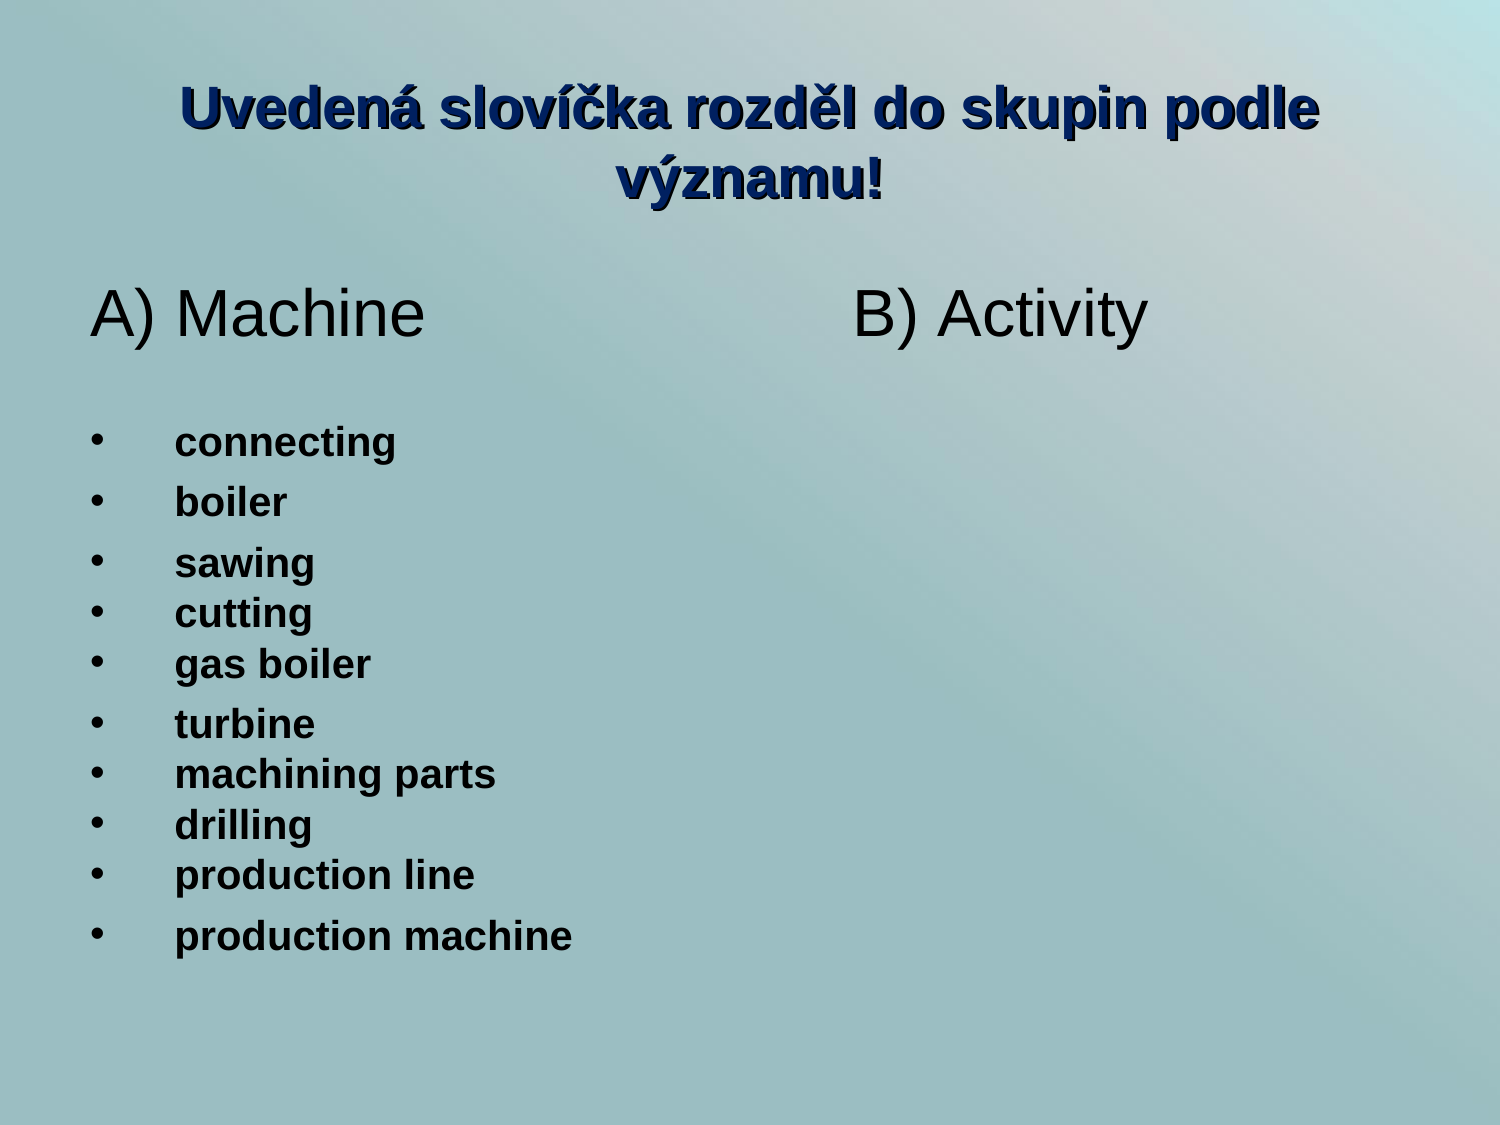

# Uvedená slovíčka rozděl do skupin podle významu!
A) Machine
connecting
boiler
sawing
cutting
gas boiler
turbine
machining parts
drilling
production line
production machine
B) Activity